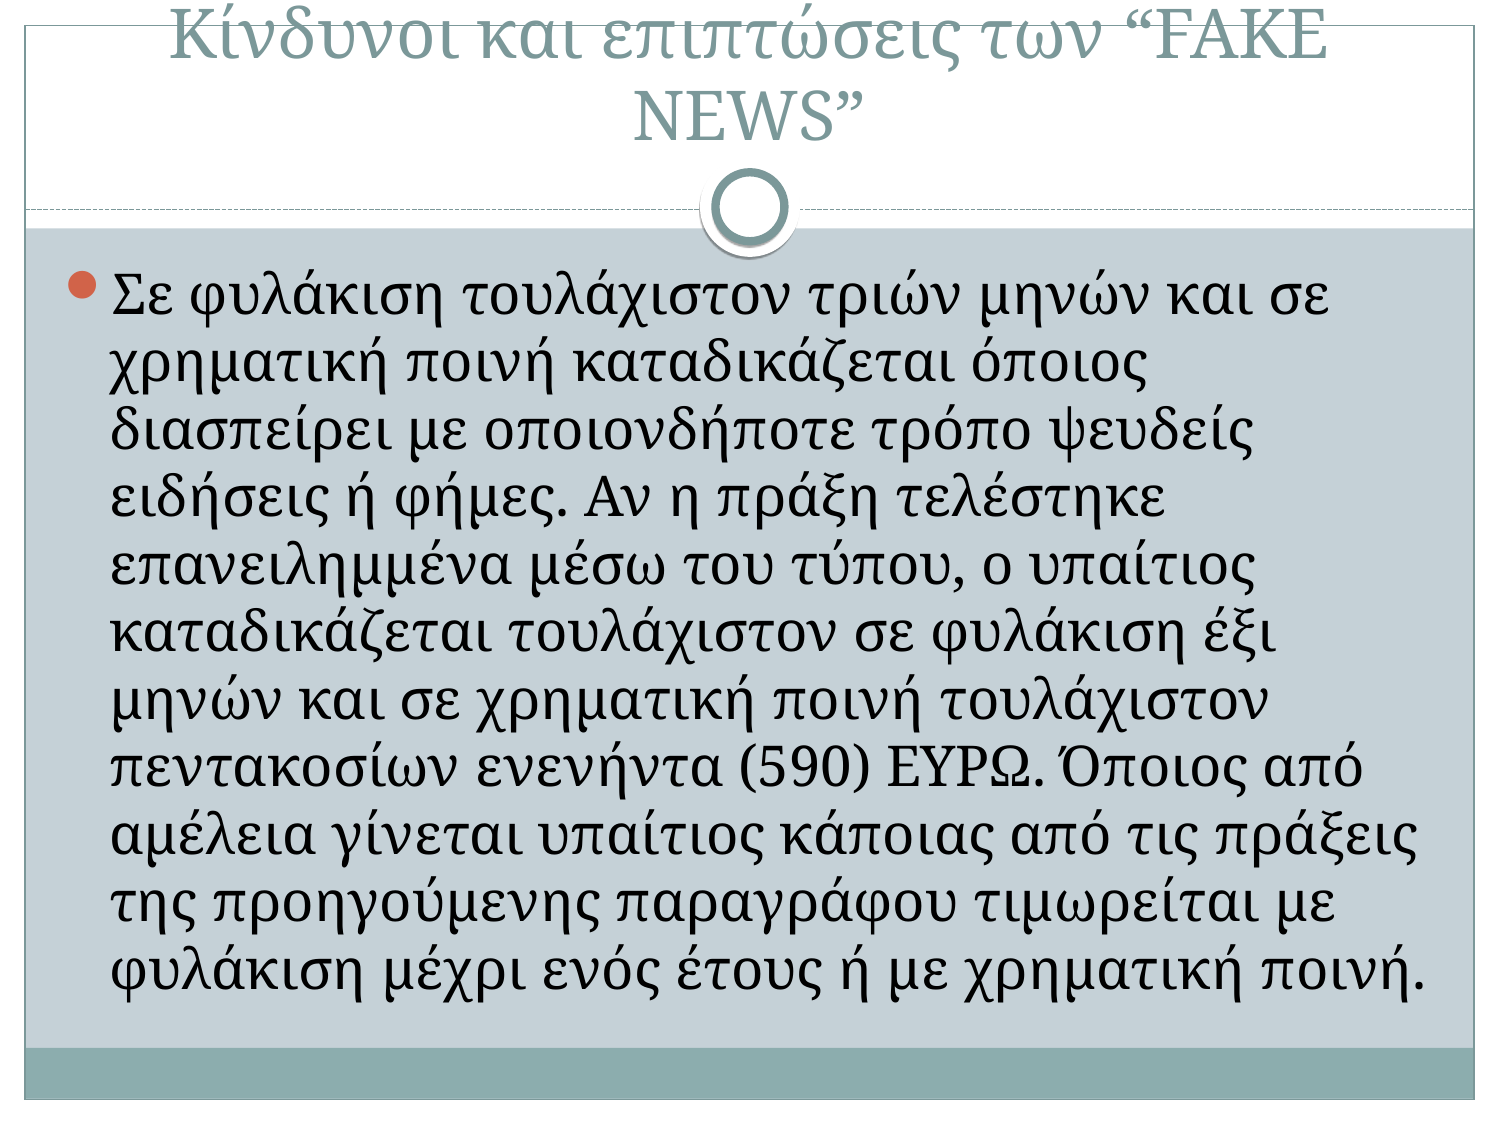

# Κίνδυνοι και επιπτώσεις των “FAKE NEWS”
Σε φυλάκιση τουλάχιστον τριών μηνών και σε χρηματική ποινή καταδικάζεται όποιος διασπείρει με οποιονδήποτε τρόπο ψευδείς ειδήσεις ή φήμες. Αν η πράξη τελέστηκε επανειλημμένα μέσω του τύπου, ο υπαίτιος καταδικάζεται τουλάχιστον σε φυλάκιση έξι μηνών και σε χρηματική ποινή τουλάχιστον πεντακοσίων ενενήντα (590) ΕΥΡΩ. Όποιος από αμέλεια γίνεται υπαίτιος κάποιας από τις πράξεις της προηγούμενης παραγράφου τιμωρείται με φυλάκιση μέχρι ενός έτους ή με χρηματική ποινή.